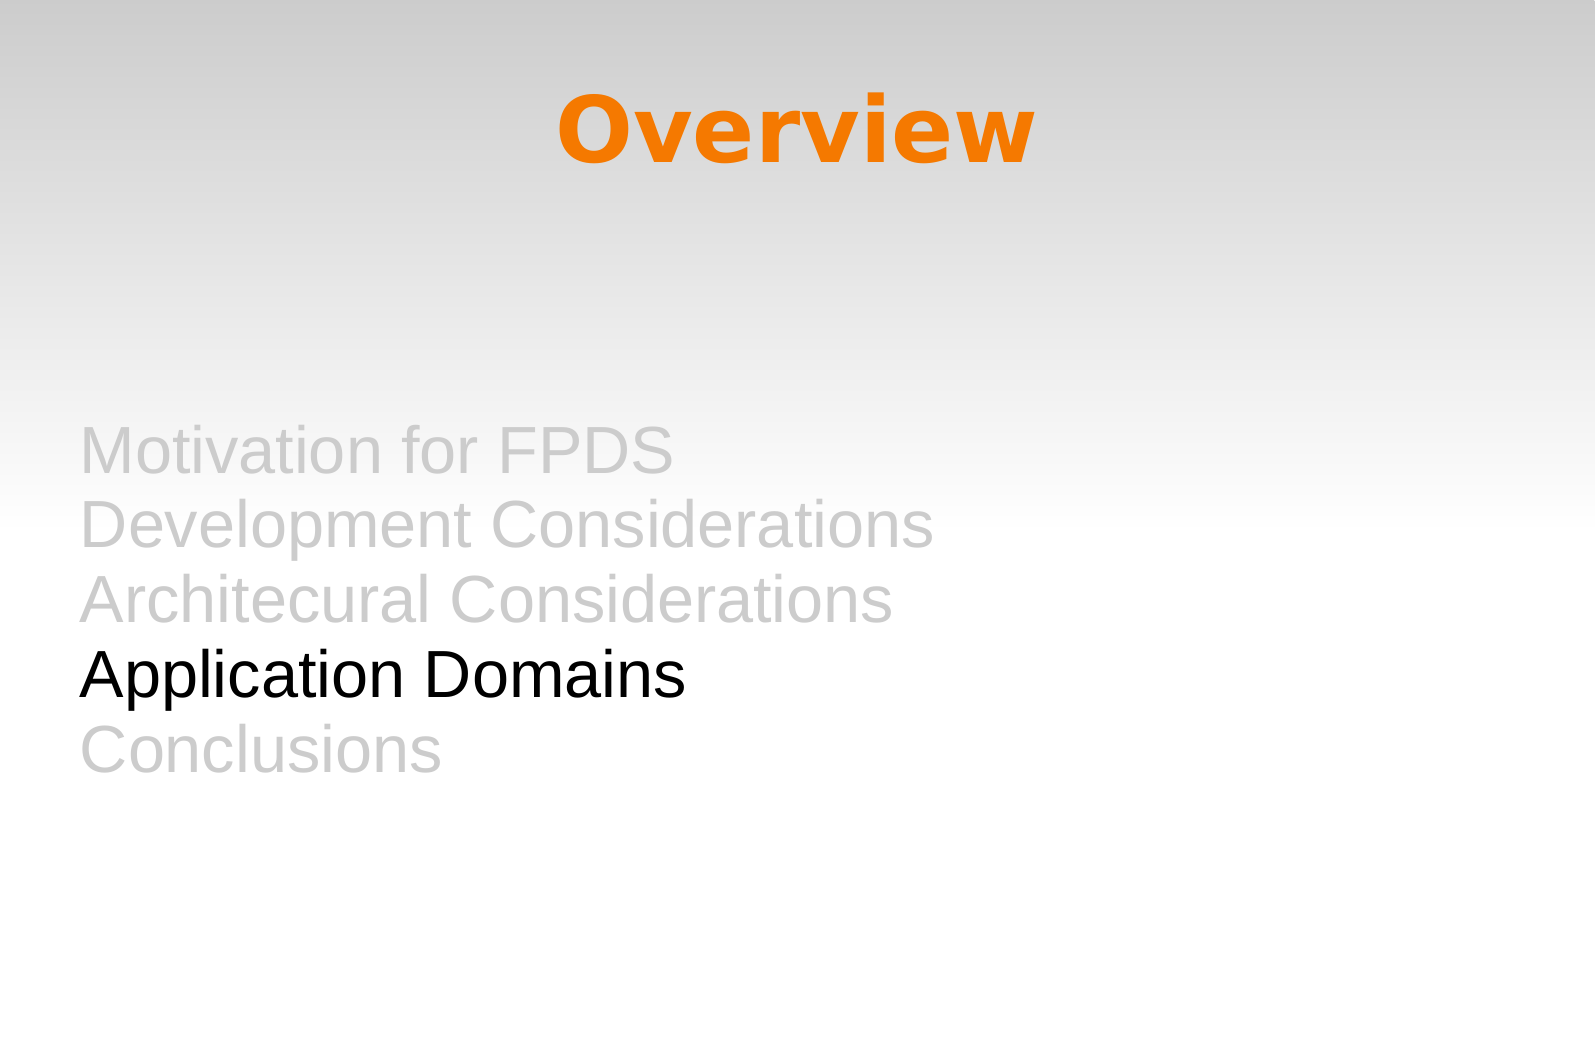

# Overview
Motivation for FPDS
Development Considerations
Architecural Considerations
Application Domains
Conclusions